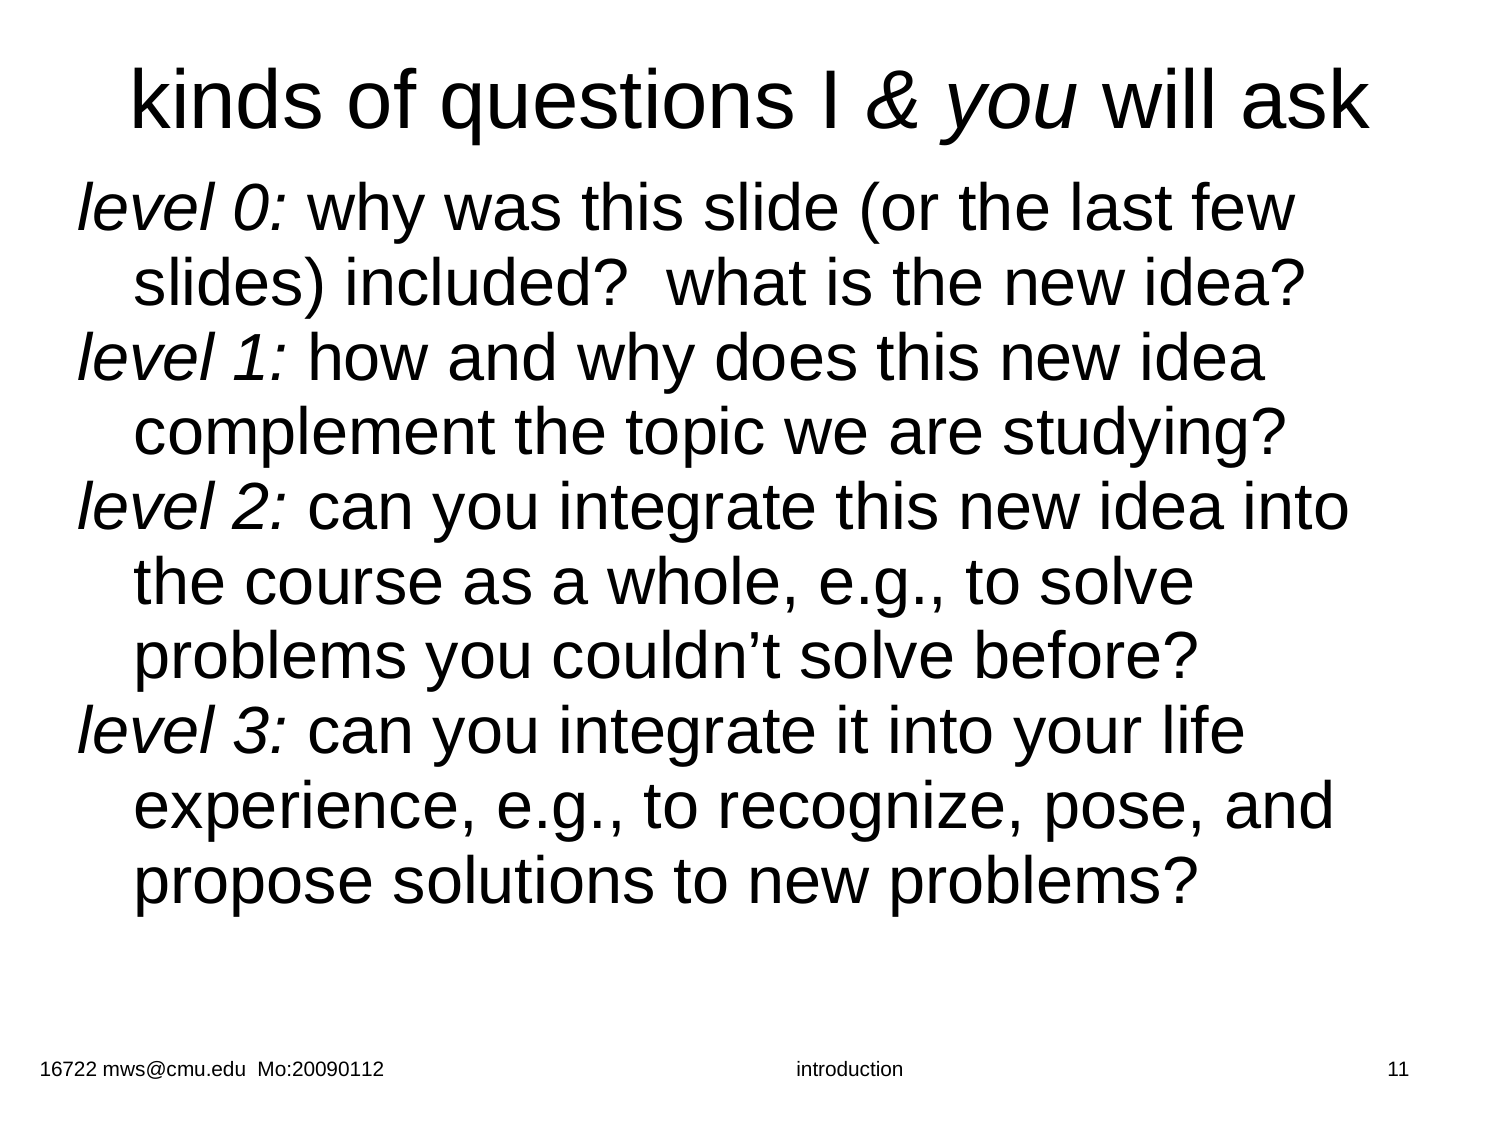

# kinds of questions I & you will ask
level 0: why was this slide (or the last few slides) included? what is the new idea?
level 1: how and why does this new idea complement the topic we are studying?
level 2: can you integrate this new idea into the course as a whole, e.g., to solve problems you couldn’t solve before?
level 3: can you integrate it into your life experience, e.g., to recognize, pose, and propose solutions to new problems?
16722 mws@cmu.edu Mo:20090112
introduction
11